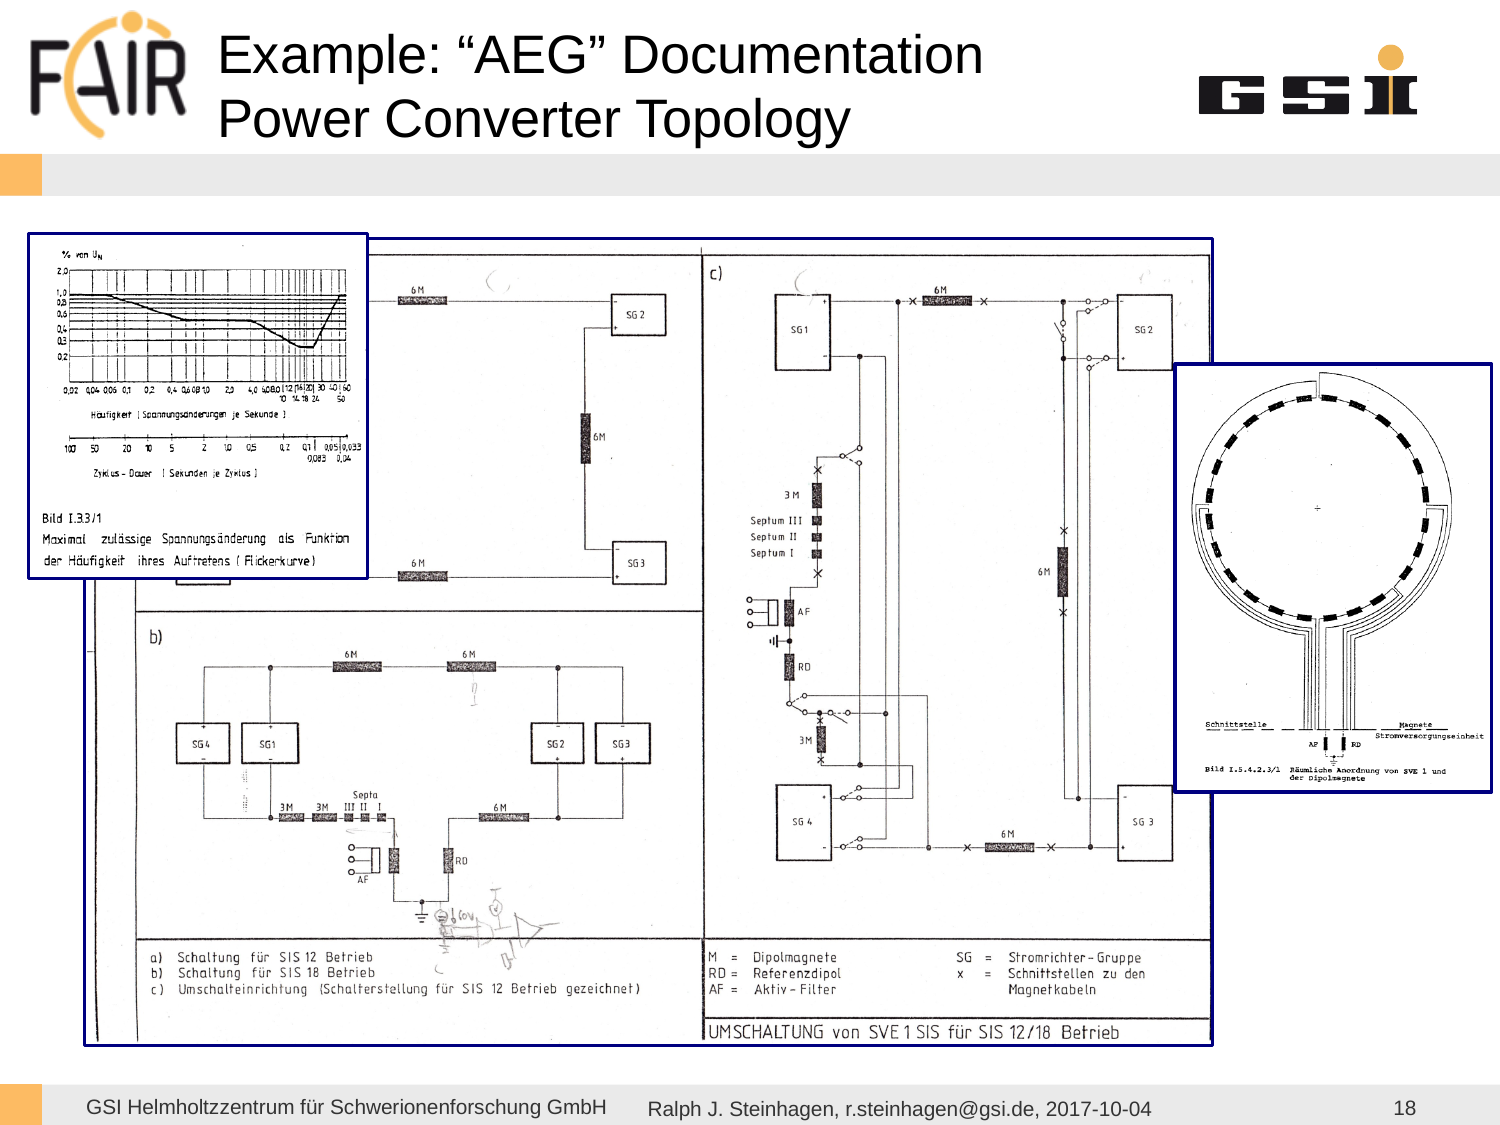

# Example: “AEG” Documentation Power Converter Topology